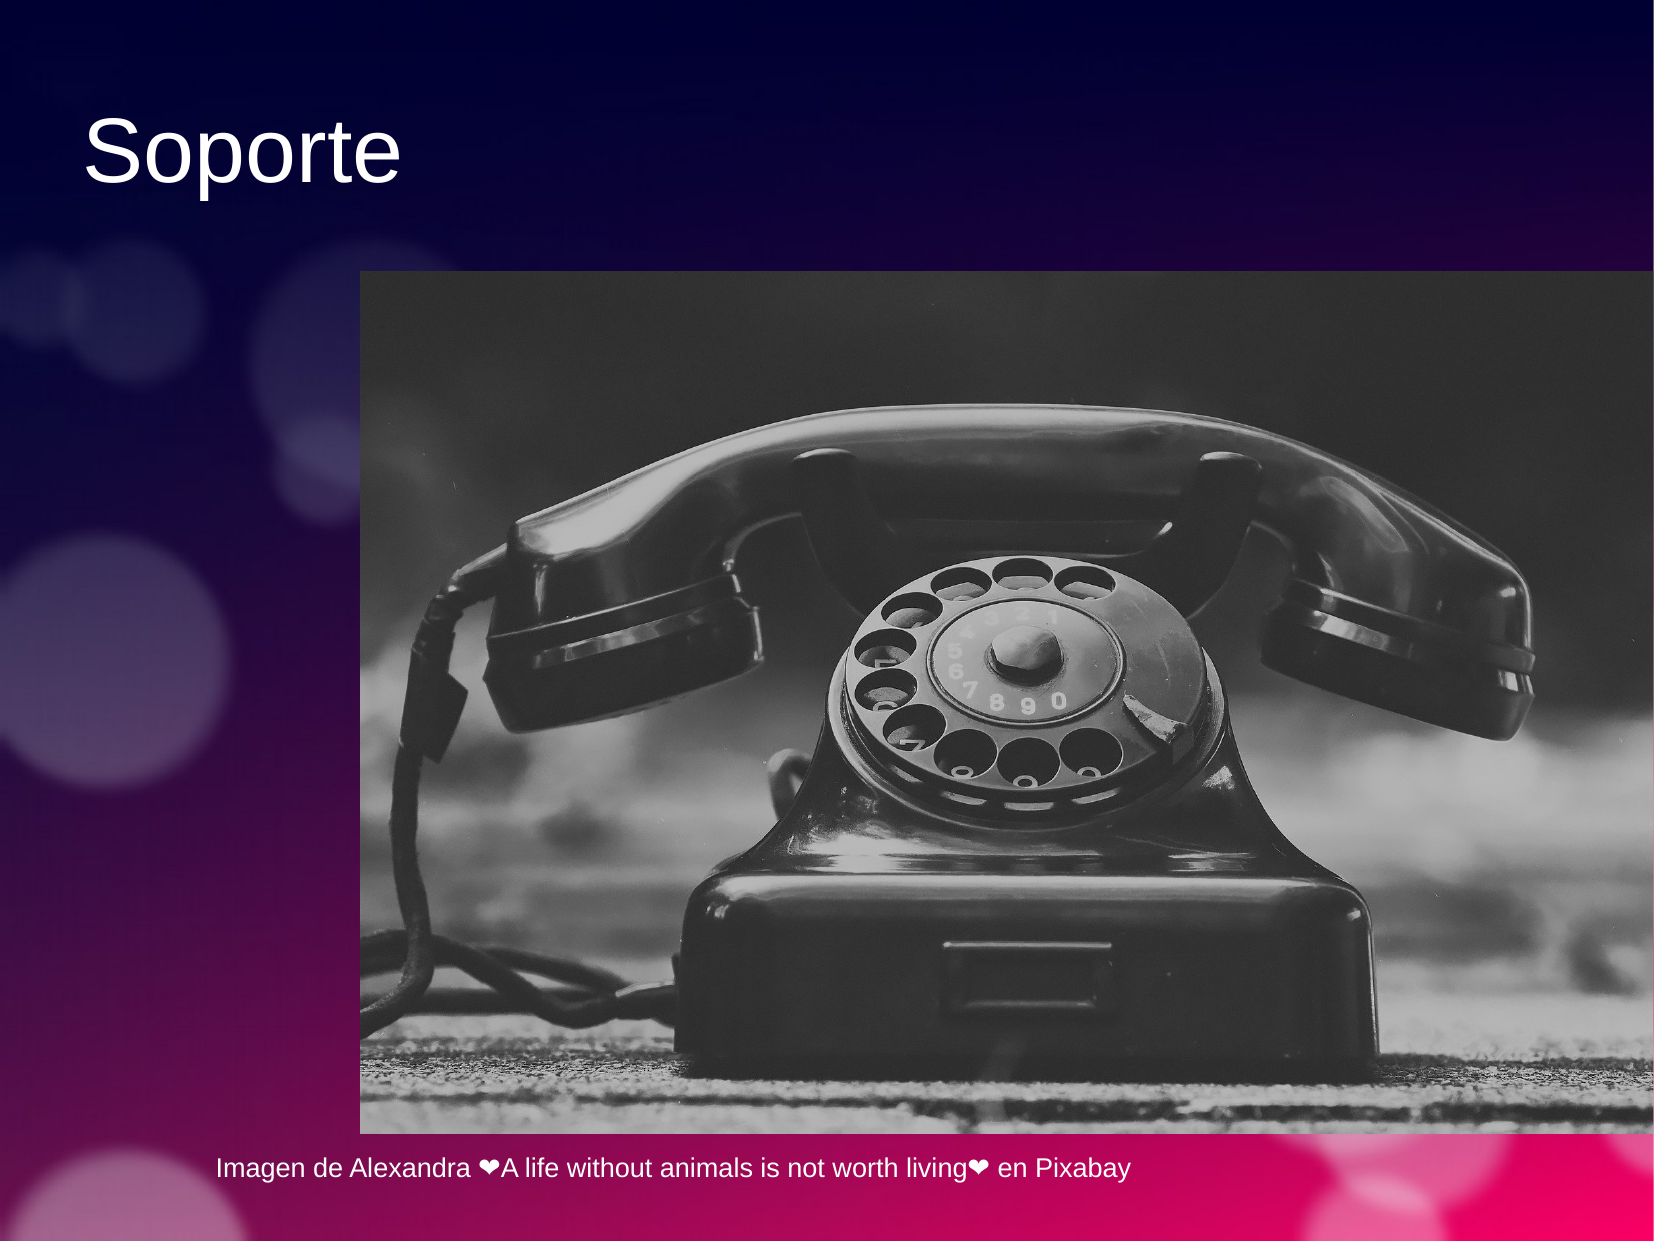

# Soporte
Imagen de Alexandra ❤️A life without animals is not worth living❤️ en Pixabay